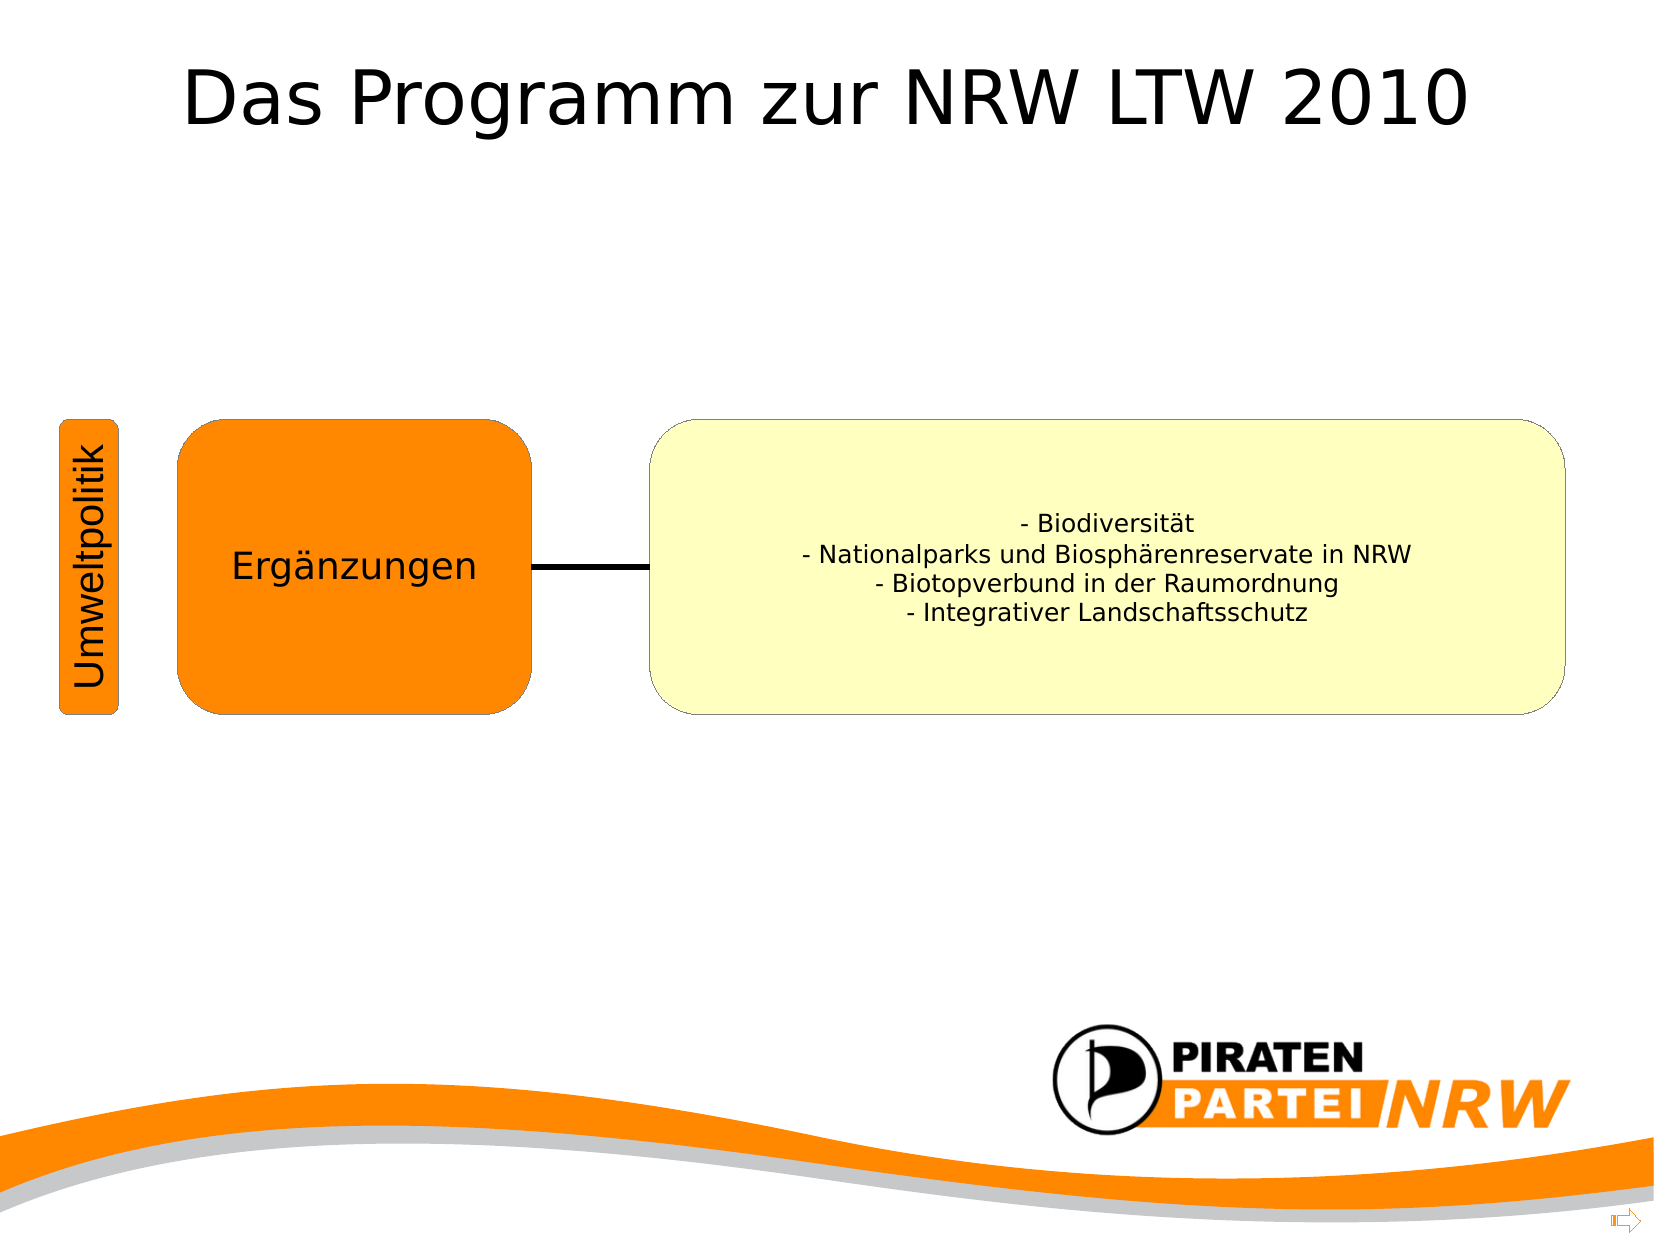

# Das Programm zur NRW LTW 2010
Ergänzungen
- ﻿Biodiversität
- Nationalparks und Biosphärenreservate in NRW
- Biotopverbund in der Raumordnung
- Integrativer Landschaftsschutz
Umweltpolitik